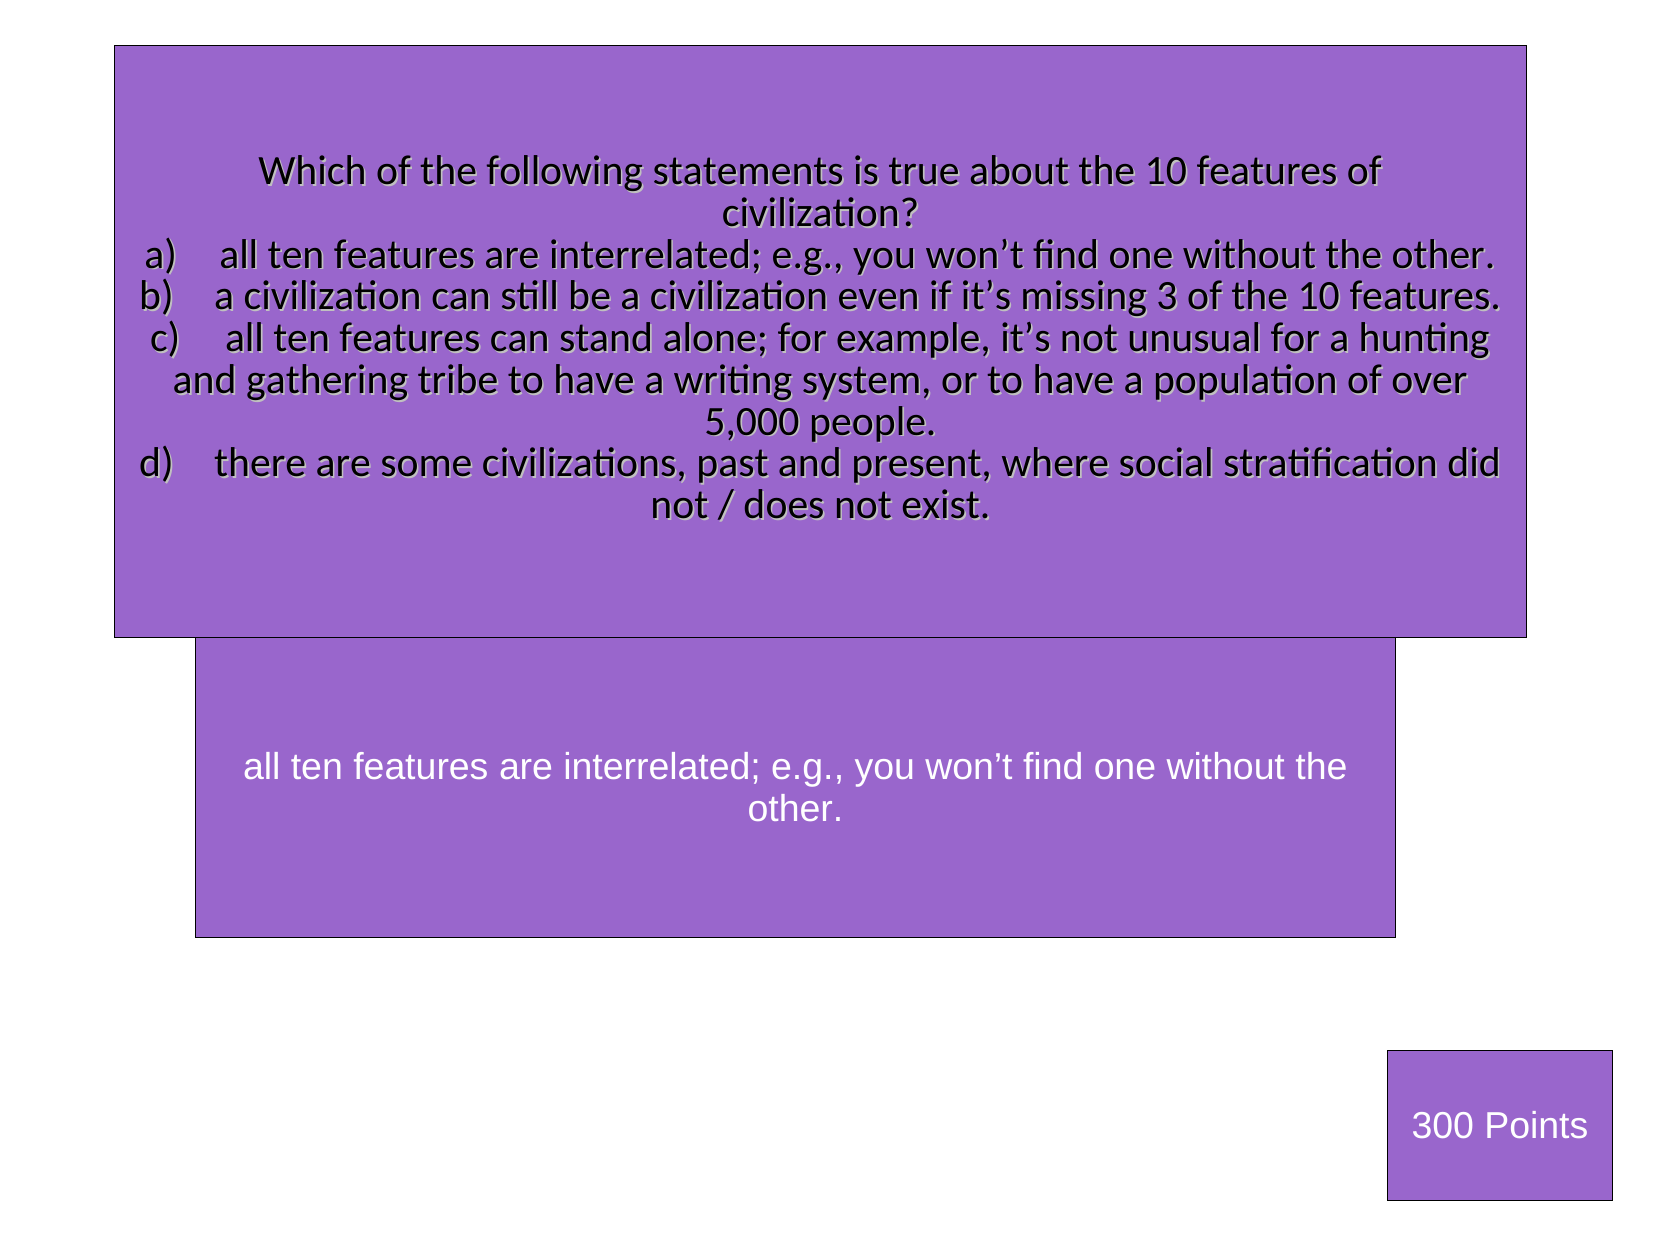

Which of the following statements is true about the 10 features of
civilization?
a)	all ten features are interrelated; e.g., you won’t find one without the other.
b)	a civilization can still be a civilization even if it’s missing 3 of the 10 features.
c)	all ten features can stand alone; for example, it’s not unusual for a hunting and gathering tribe to have a writing system, or to have a population of over 5,000 people.
d)	there are some civilizations, past and present, where social stratification did not / does not exist.
all ten features are interrelated; e.g., you won’t find one without the other.
300 Points